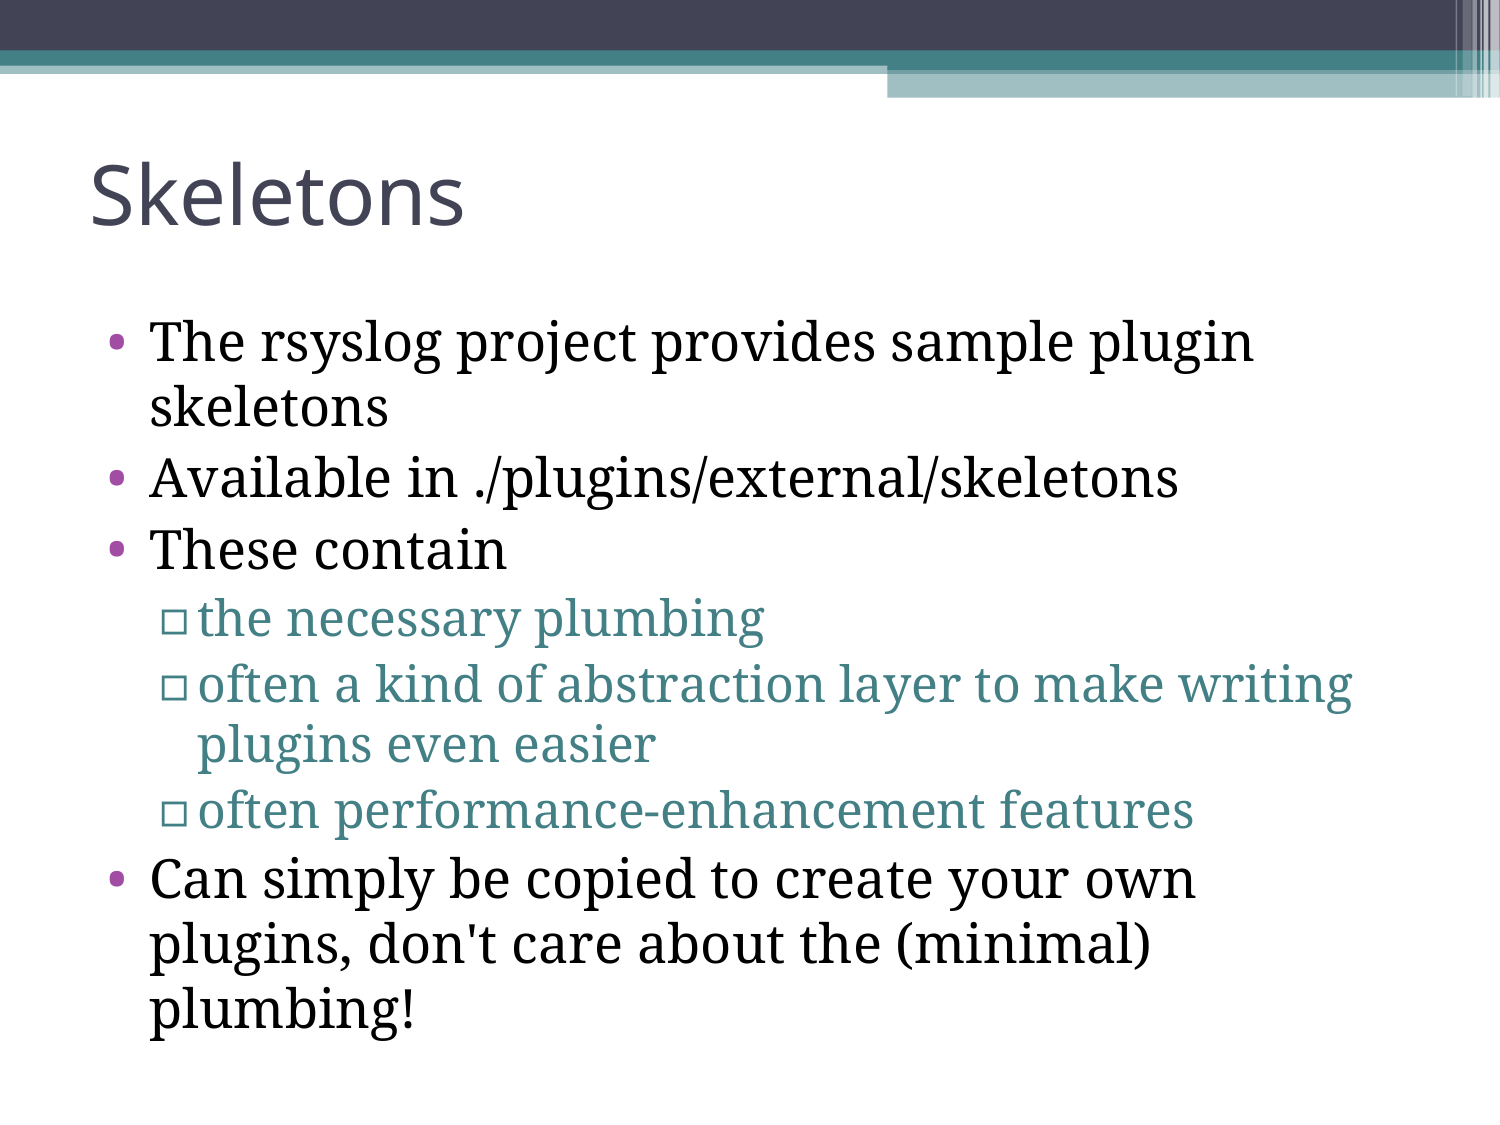

# Skeletons
The rsyslog project provides sample plugin skeletons
Available in ./plugins/external/skeletons
These contain
the necessary plumbing
often a kind of abstraction layer to make writing plugins even easier
often performance-enhancement features
Can simply be copied to create your own plugins, don't care about the (minimal) plumbing!